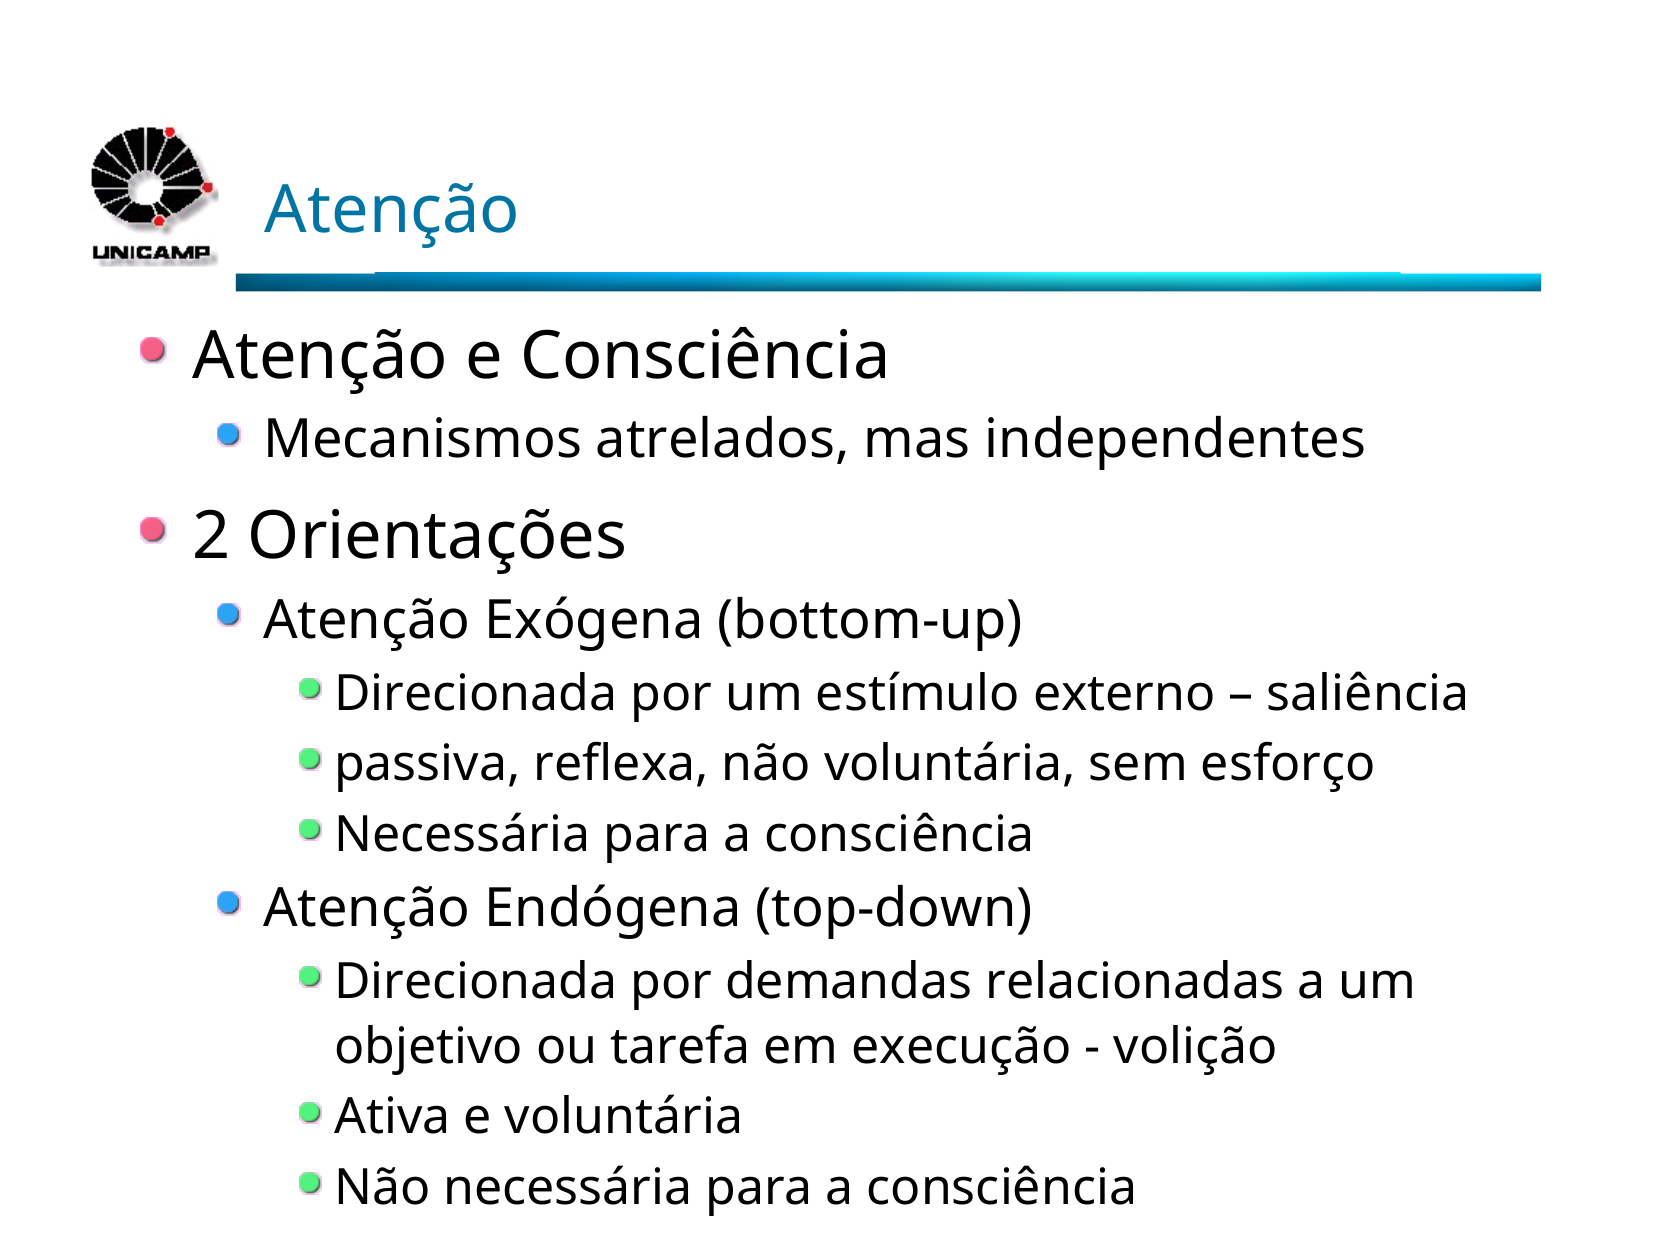

# Atenção
Atenção e Consciência
Mecanismos atrelados, mas independentes
2 Orientações
Atenção Exógena (bottom-up)
Direcionada por um estímulo externo – saliência
passiva, reflexa, não voluntária, sem esforço
Necessária para a consciência
Atenção Endógena (top-down)
Direcionada por demandas relacionadas a um objetivo ou tarefa em execução - volição
Ativa e voluntária
Não necessária para a consciência